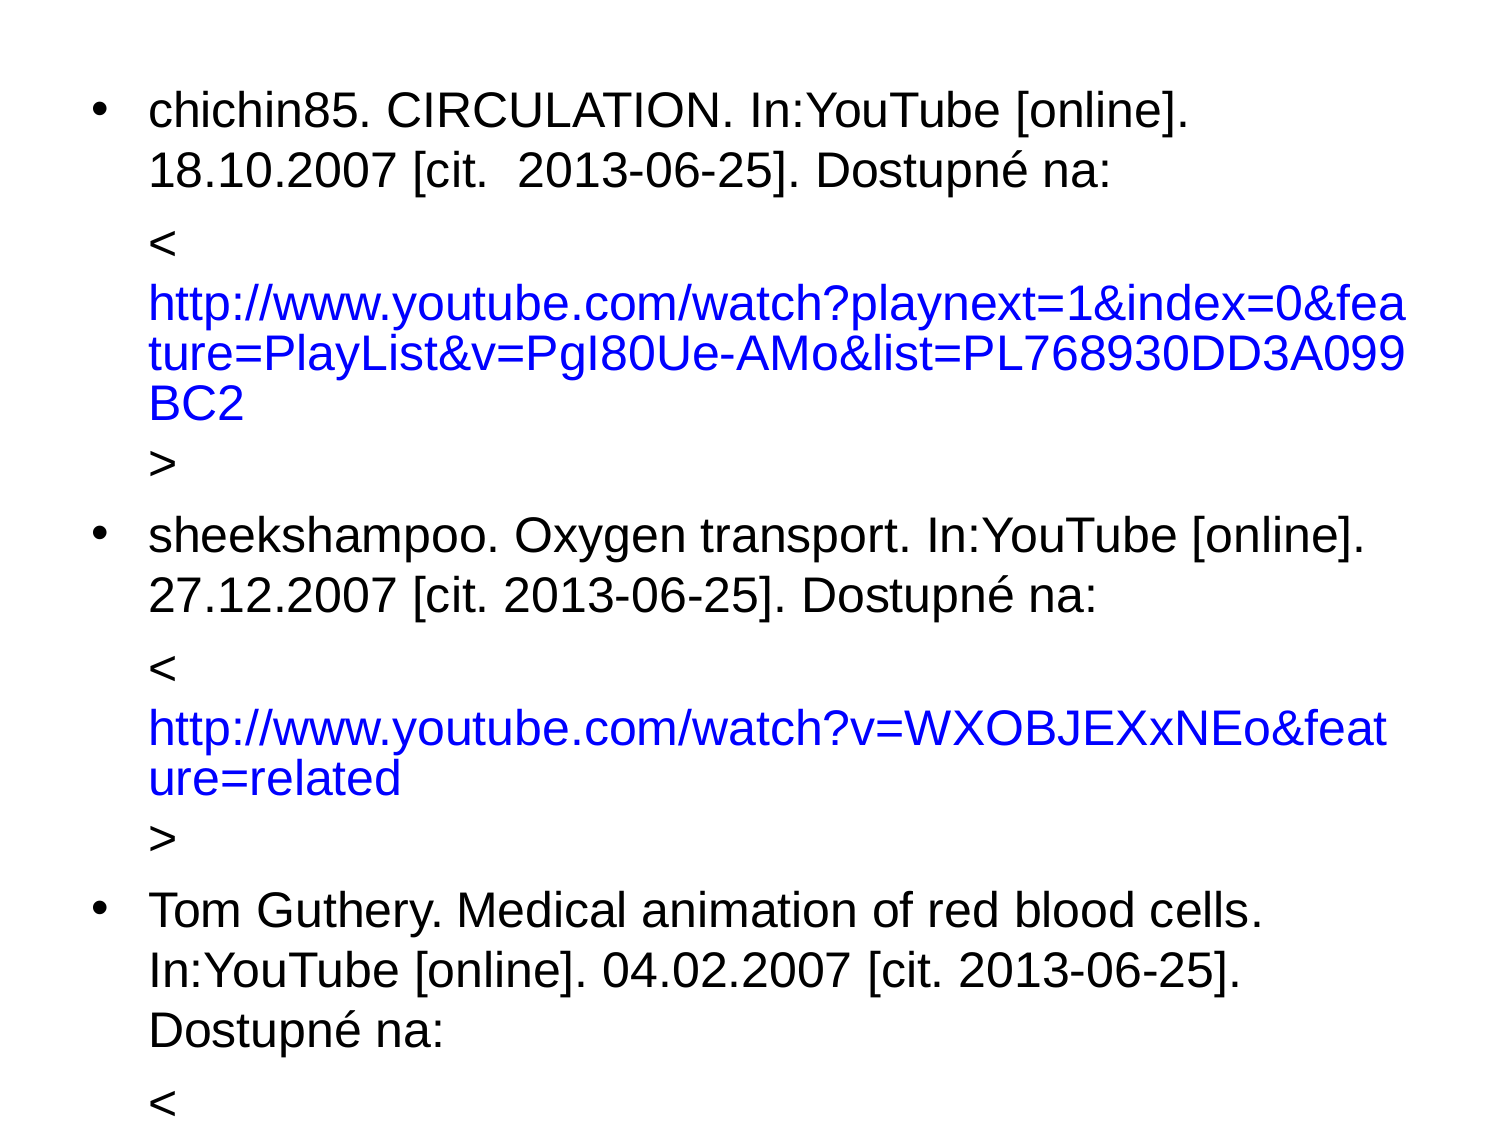

# chichin85. CIRCULATION. In:YouTube [online]. 18.10.2007 [cit. 2013-06-25]. Dostupné na:
	<http://www.youtube.com/watch?playnext=1&index=0&feature=PlayList&v=PgI80Ue-AMo&list=PL768930DD3A099BC2>
sheekshampoo. Oxygen transport. In:YouTube [online]. 27.12.2007 [cit. 2013-06-25]. Dostupné na:
	<http://www.youtube.com/watch?v=WXOBJEXxNEo&feature=related>
Tom Guthery. Medical animation of red blood cells. In:YouTube [online]. 04.02.2007 [cit. 2013-06-25]. Dostupné na:
	<http://www.youtube.com/watch?v=cKX2gAJX7jo&feature=related>